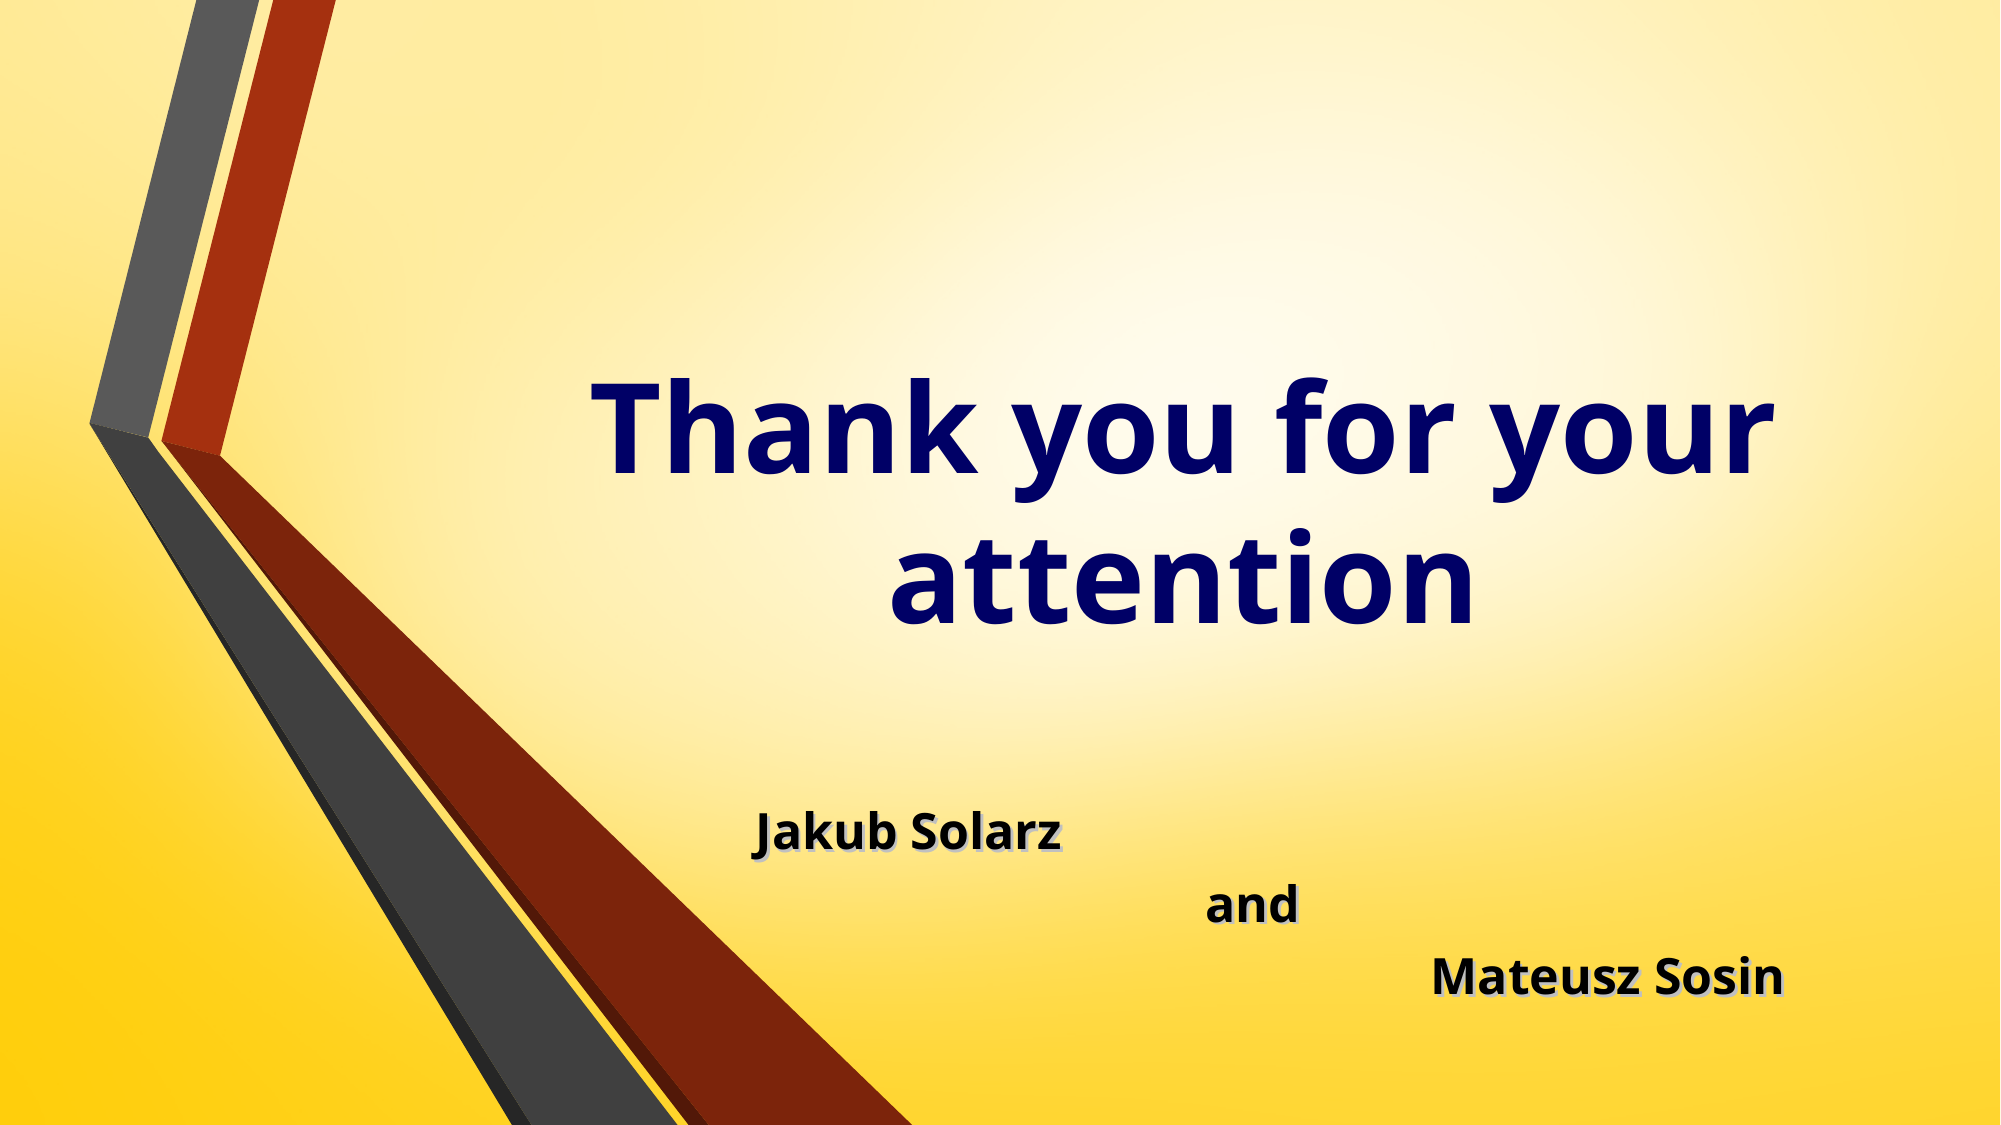

# Thank you for your attention
Jakub Solarz
						and
									Mateusz Sosin